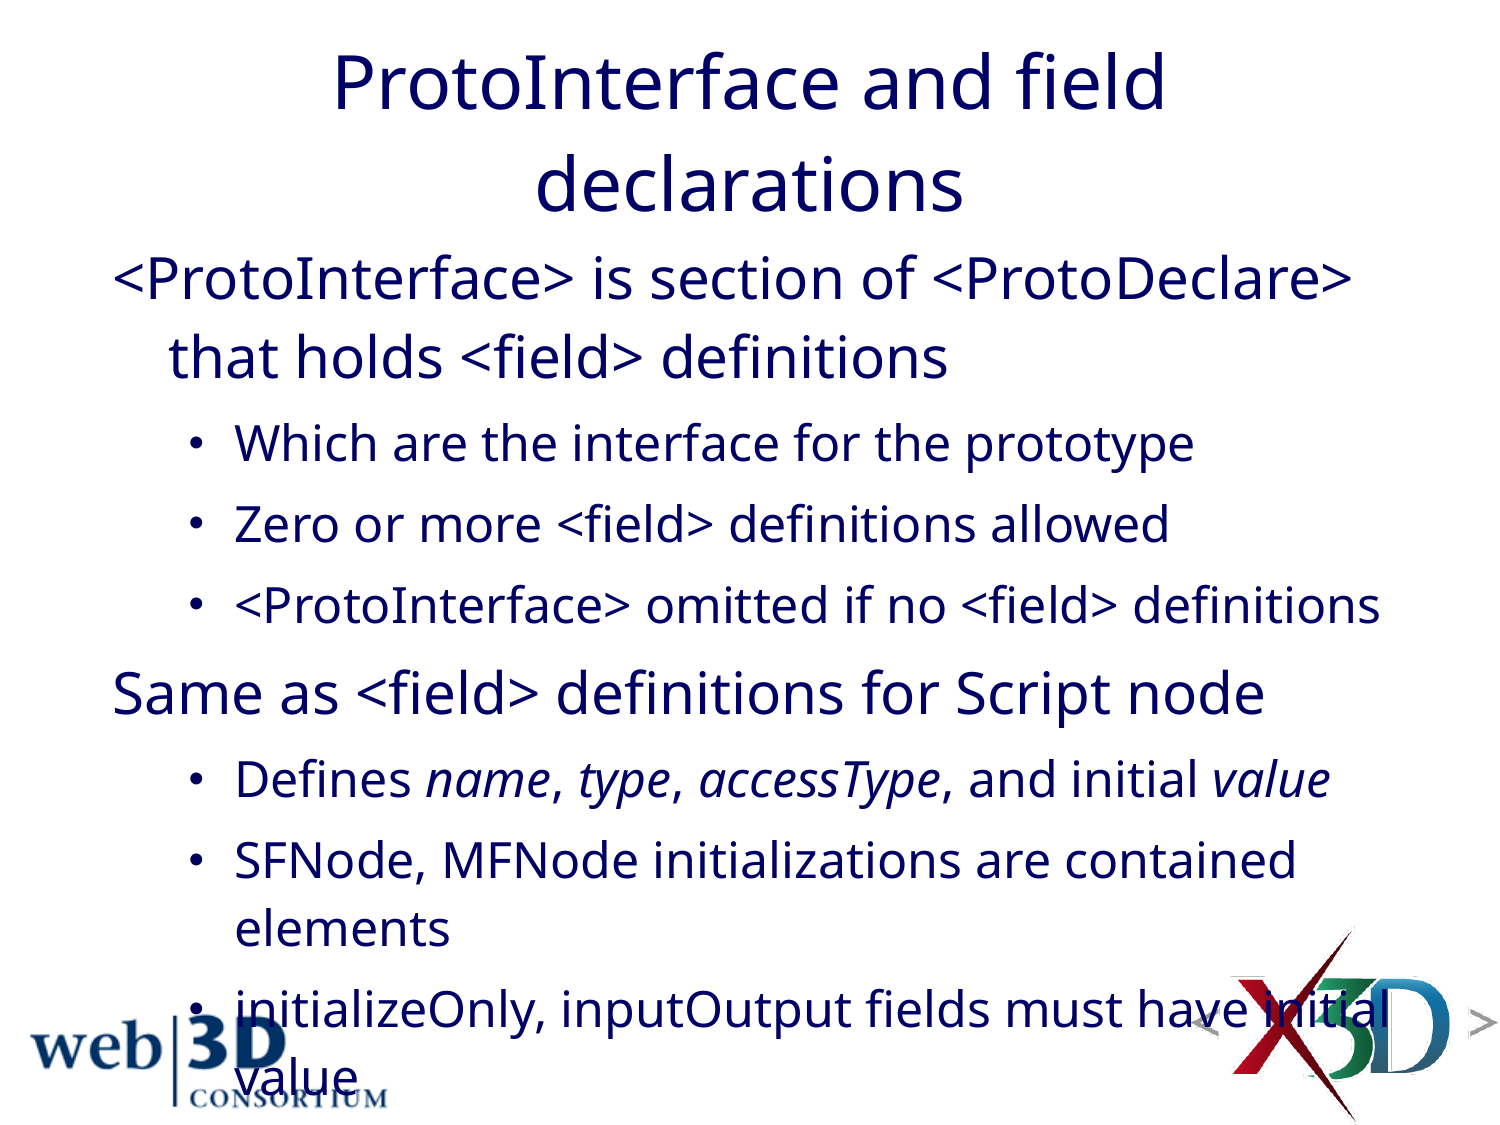

# ProtoInterface and field declarations
<ProtoInterface> is section of <ProtoDeclare> that holds <field> definitions
Which are the interface for the prototype
Zero or more <field> definitions allowed
<ProtoInterface> omitted if no <field> definitions
Same as <field> definitions for Script node
Defines name, type, accessType, and initial value
SFNode, MFNode initializations are contained elements
initializeOnly, inputOutput fields must have initial value
inputOnly, outputOnly fields have no initial value